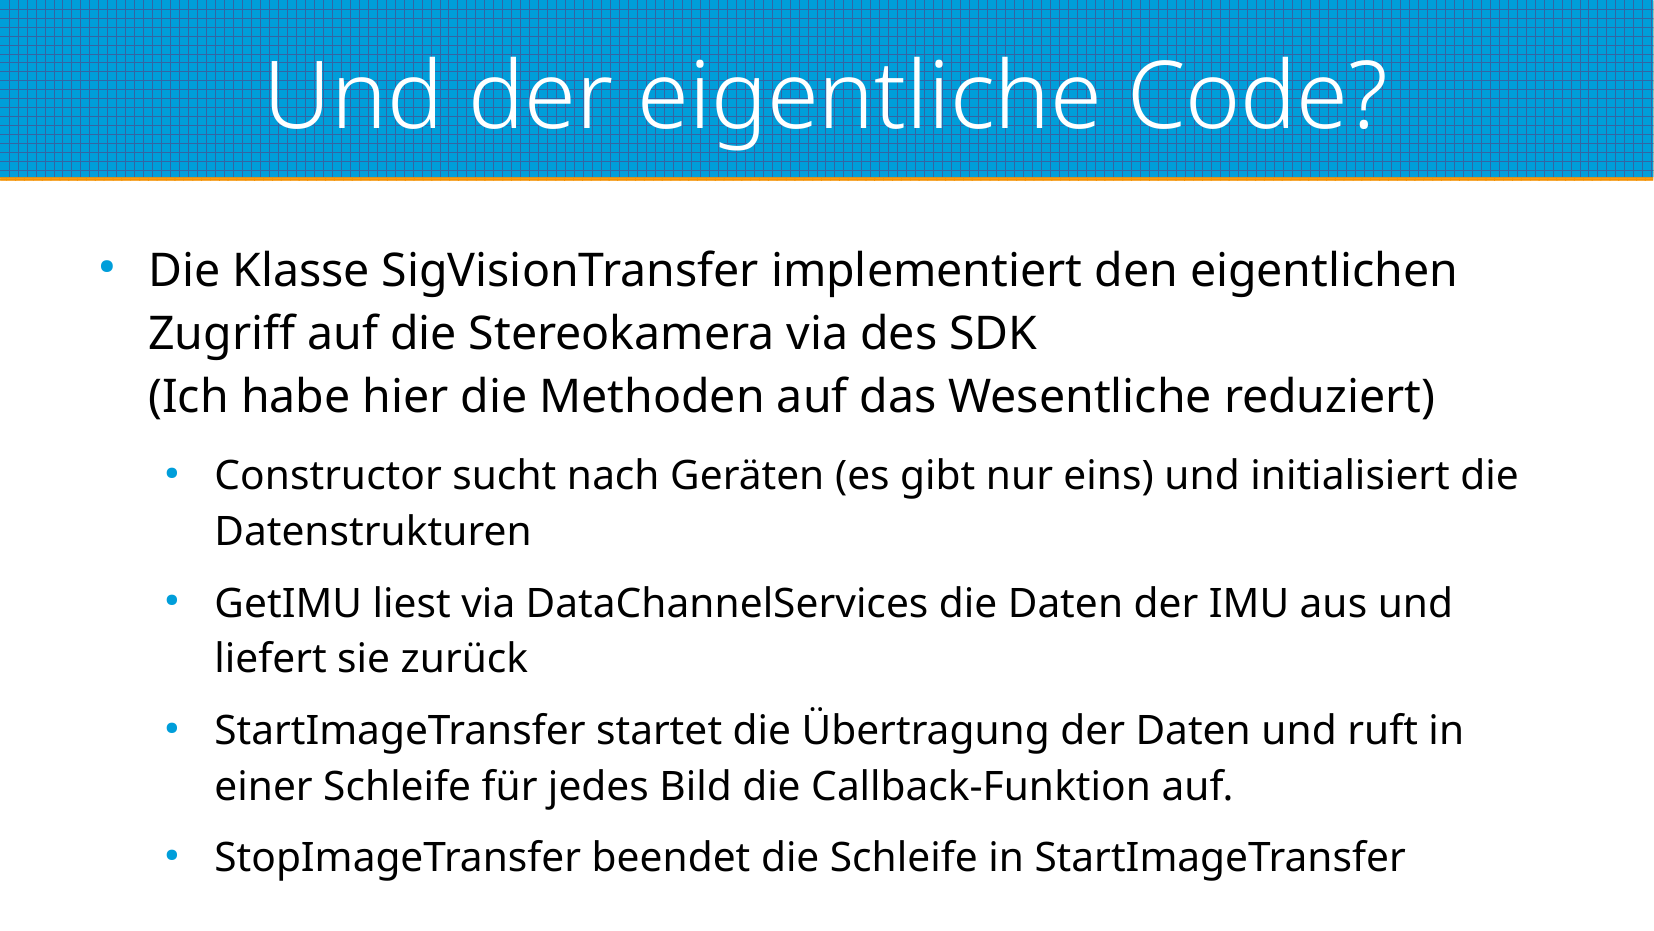

# Und der eigentliche Code?
Die Klasse SigVisionTransfer implementiert den eigentlichen Zugriff auf die Stereokamera via des SDK
(Ich habe hier die Methoden auf das Wesentliche reduziert)
Constructor sucht nach Geräten (es gibt nur eins) und initialisiert die Datenstrukturen
GetIMU liest via DataChannelServices die Daten der IMU aus und liefert sie zurück
StartImageTransfer startet die Übertragung der Daten und ruft in einer Schleife für jedes Bild die Callback-Funktion auf.
StopImageTransfer beendet die Schleife in StartImageTransfer